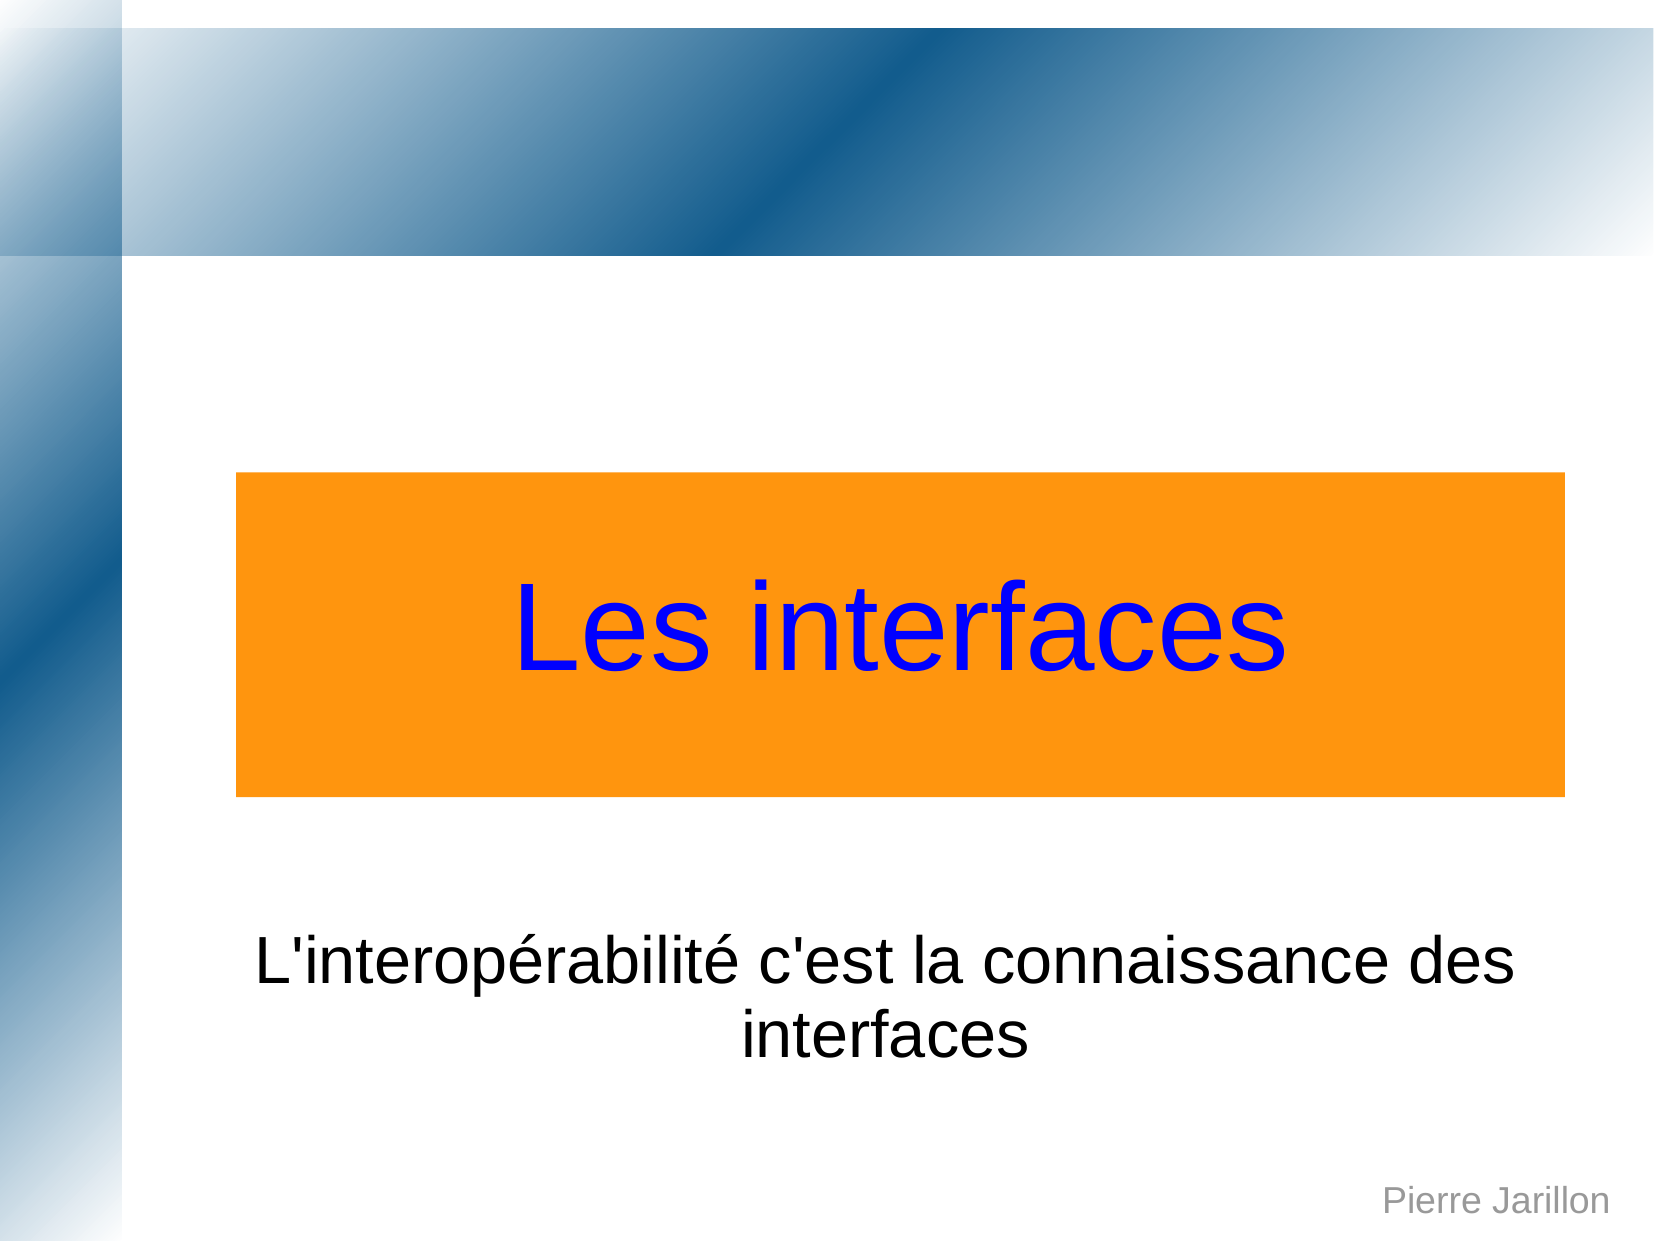

Les interfaces
L'interopérabilité c'est la connaissance des interfaces